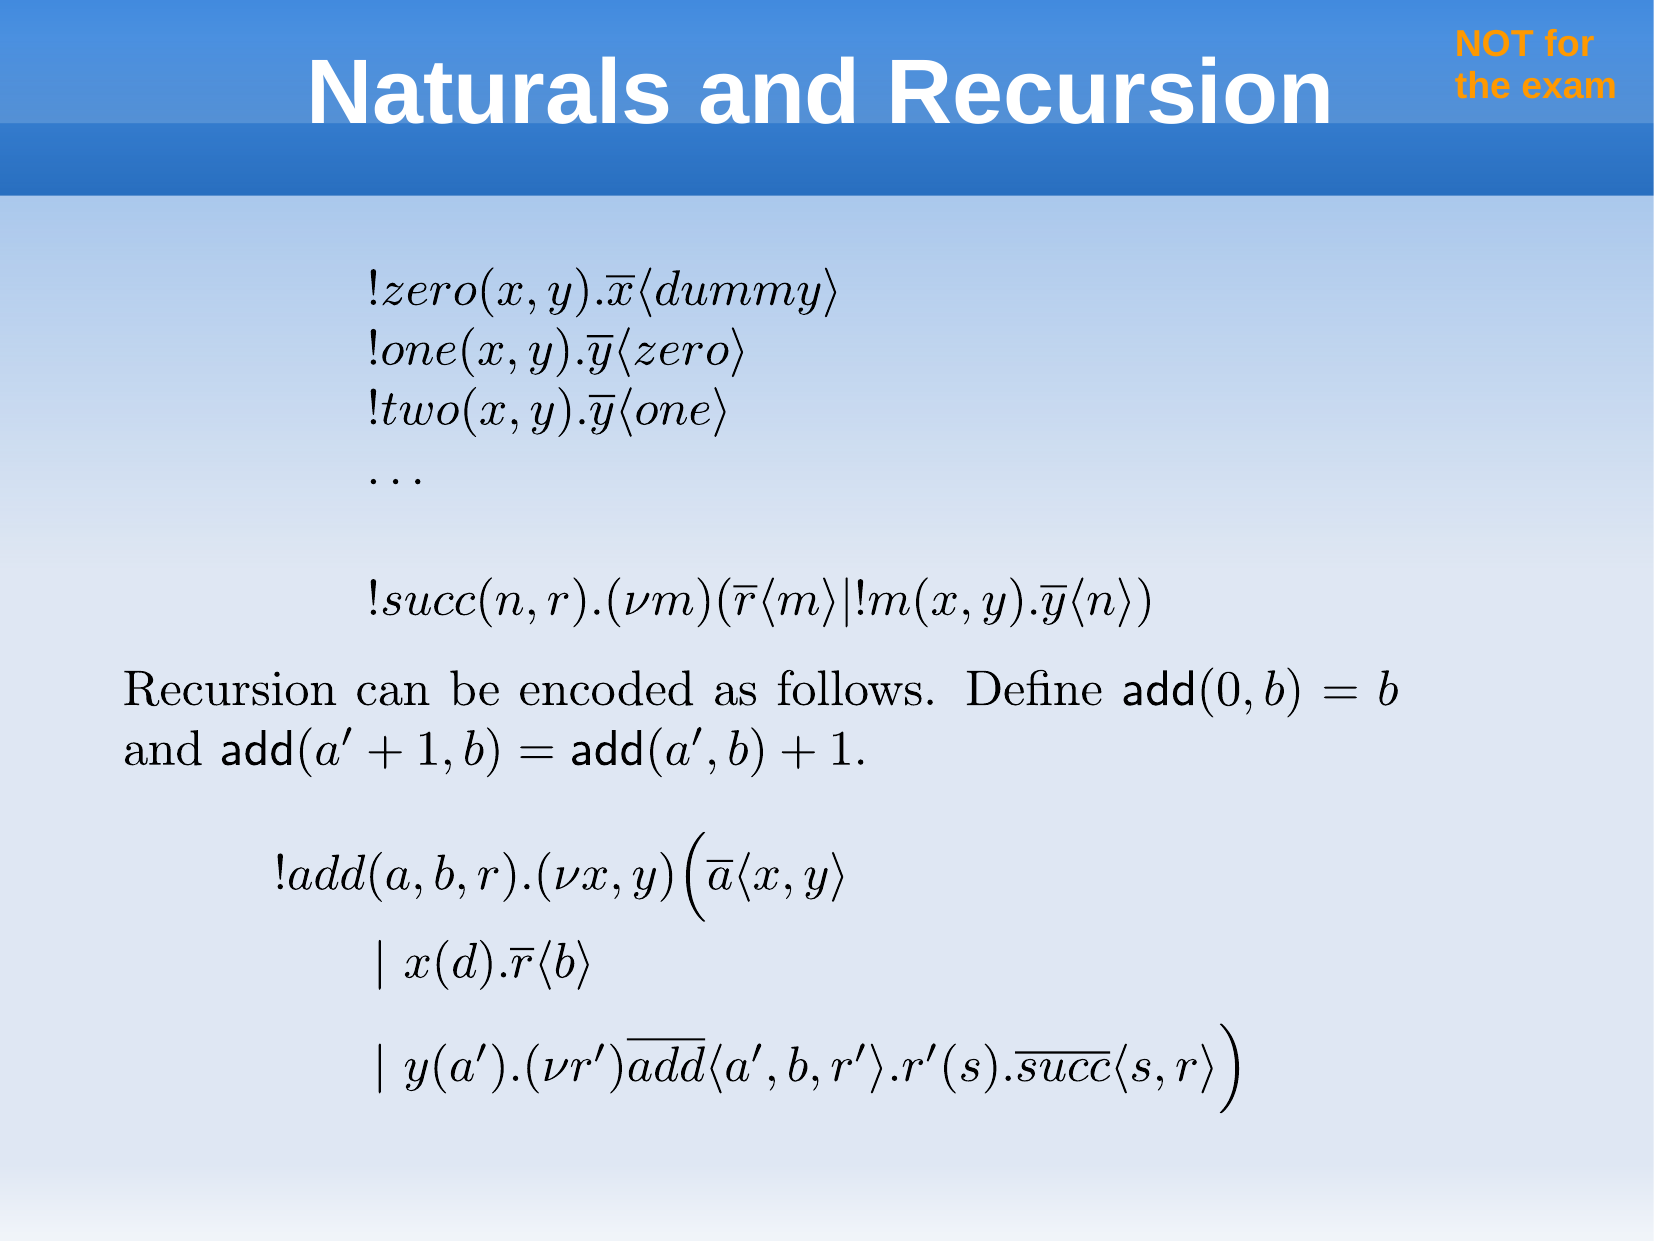

# Naturals and Recursion
NOT for
the exam